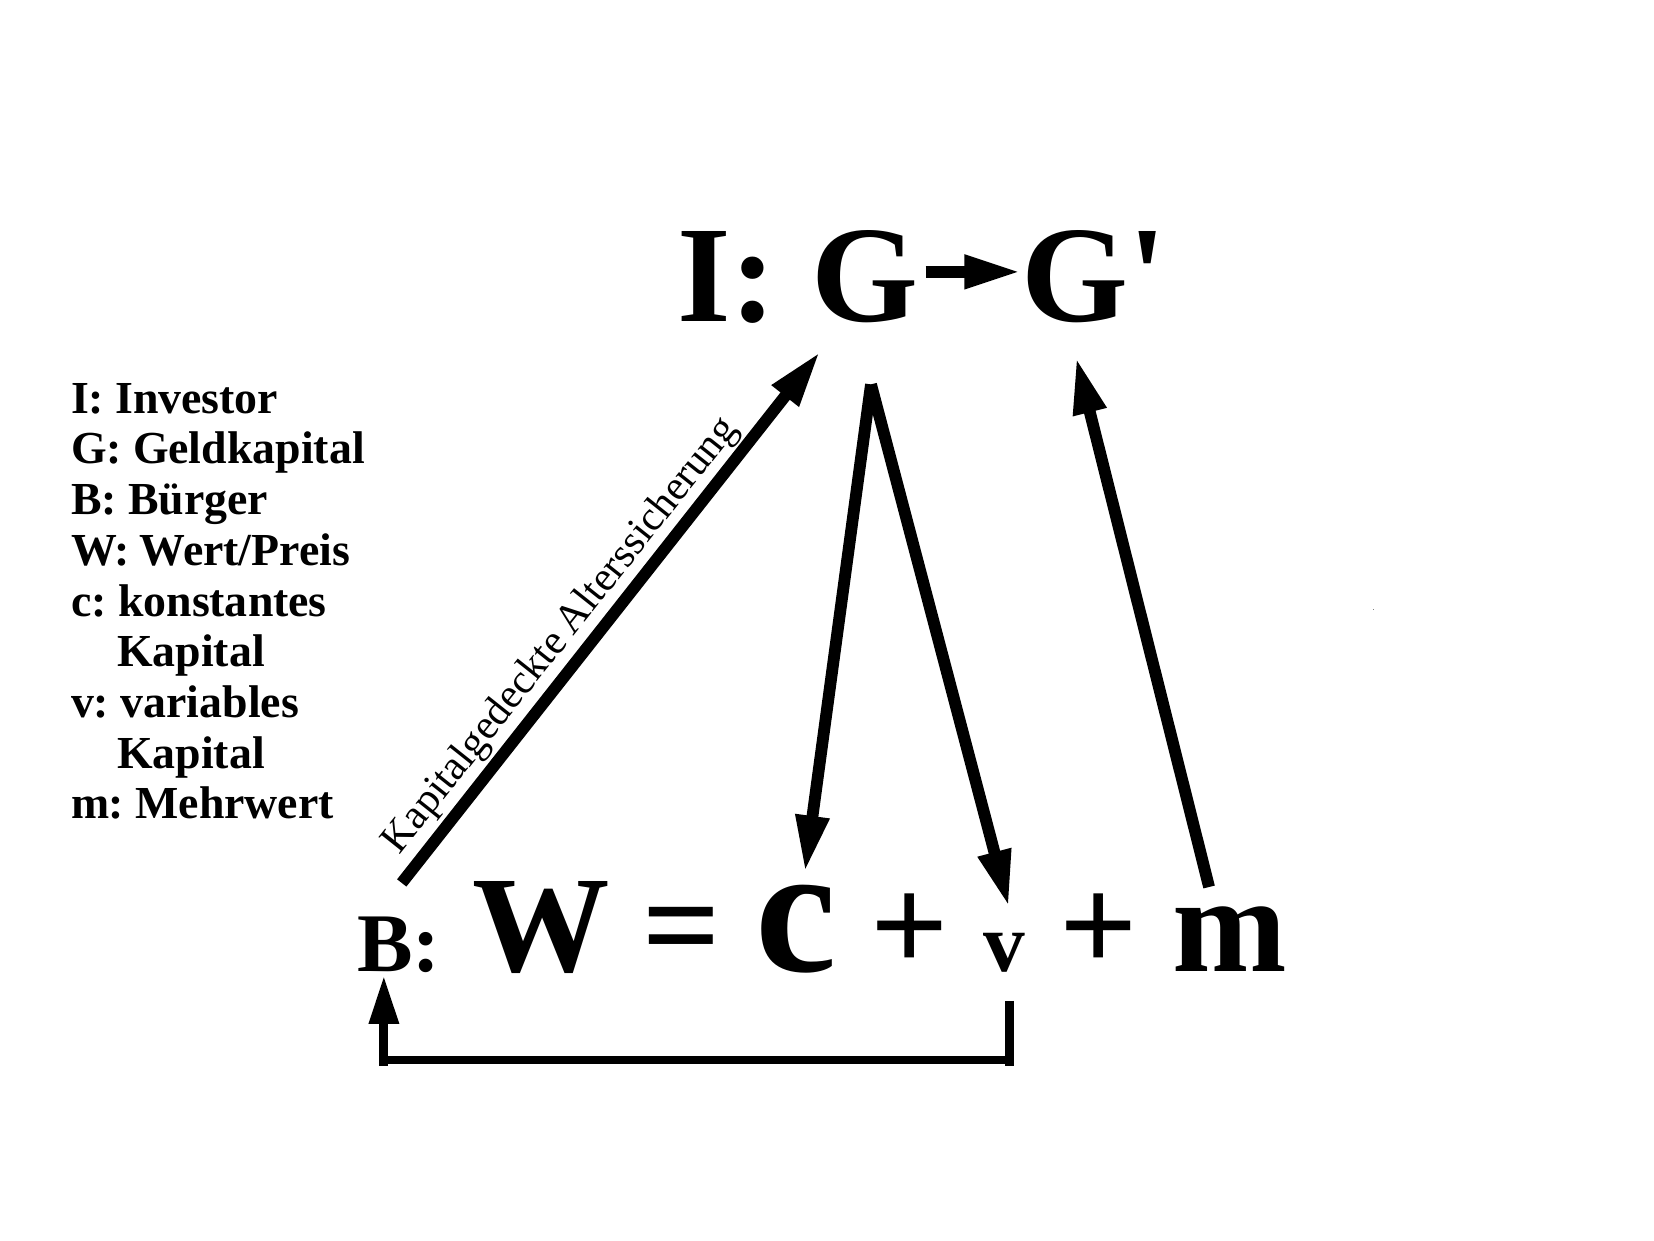

I: G G'
 B: W = c + v + m
I: Investor
G: Geldkapital
B: Bürger
W: Wert/Preis
c: konstantes
 Kapital
v: variables
 Kapital
m: Mehrwert
Kapitalgedeckte Alterssicherung